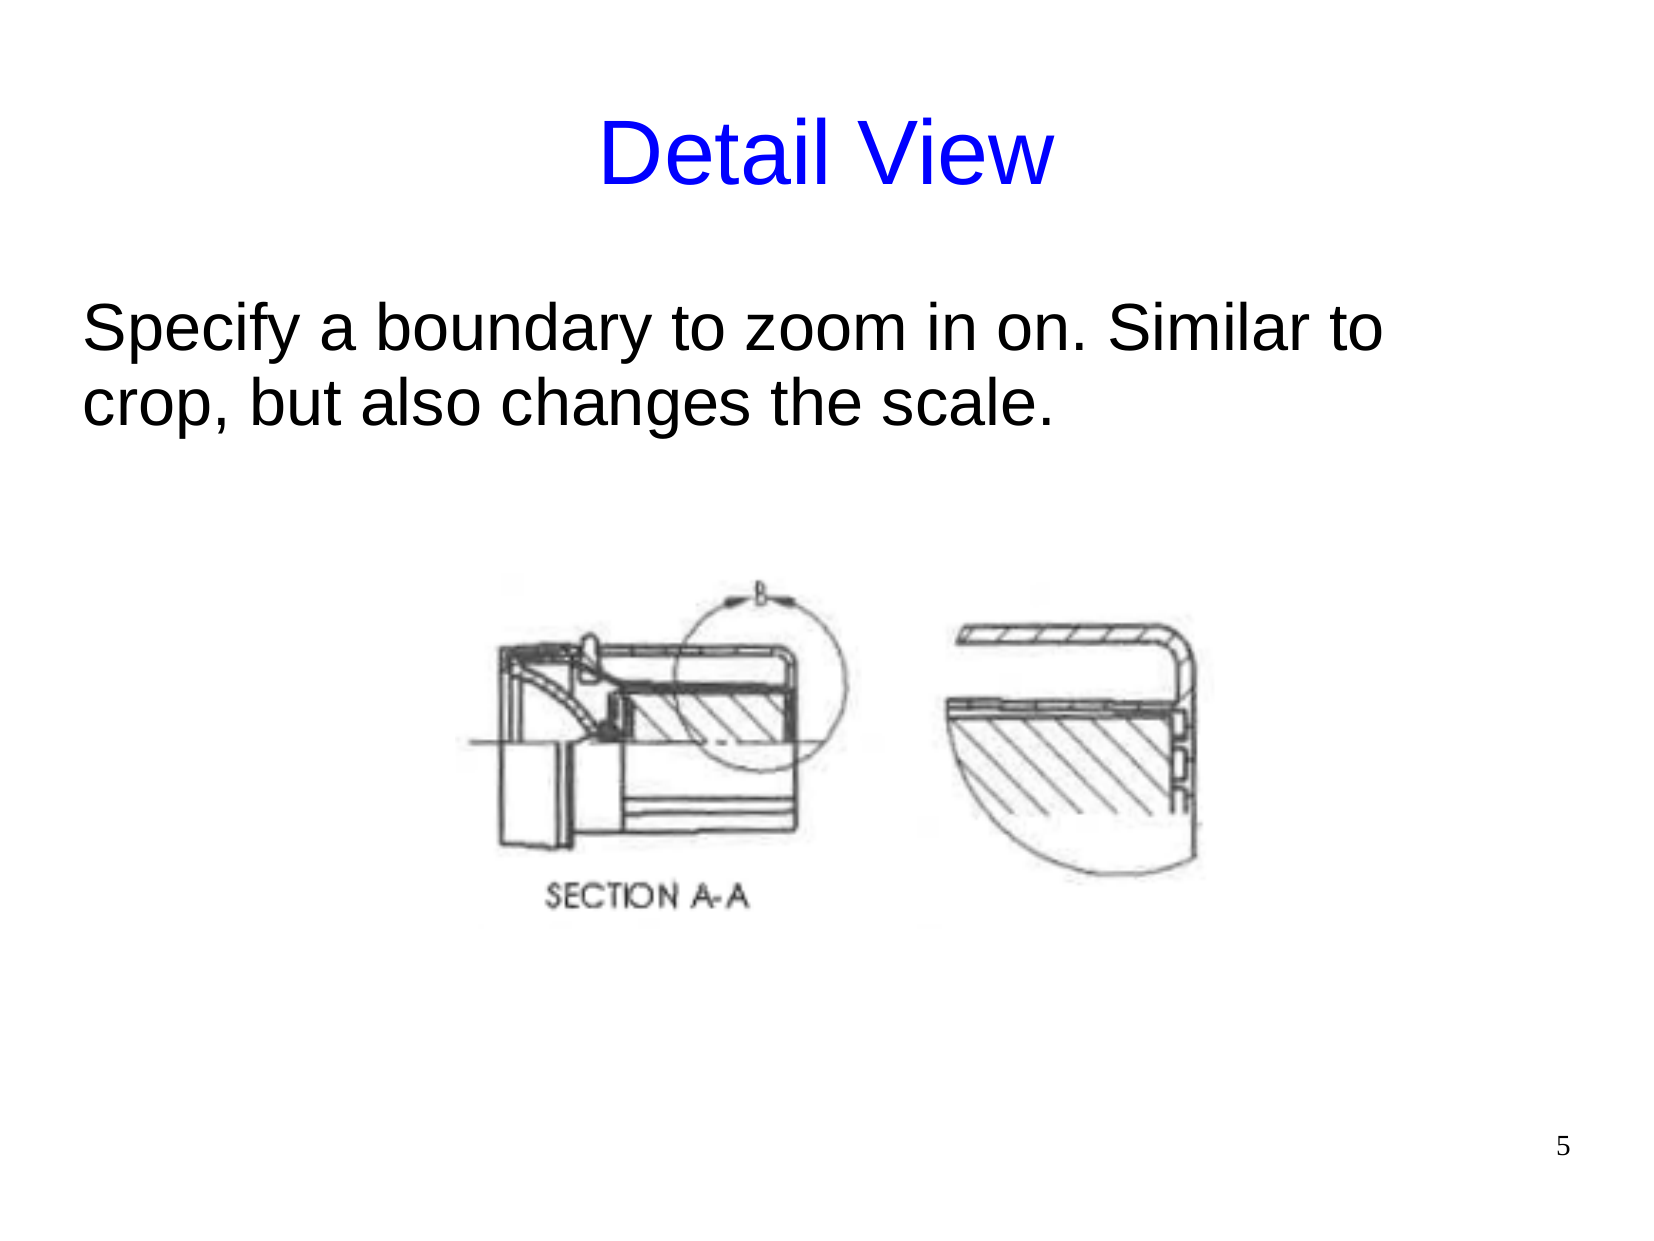

# Detail View
Specify a boundary to zoom in on. Similar to crop, but also changes the scale.
5